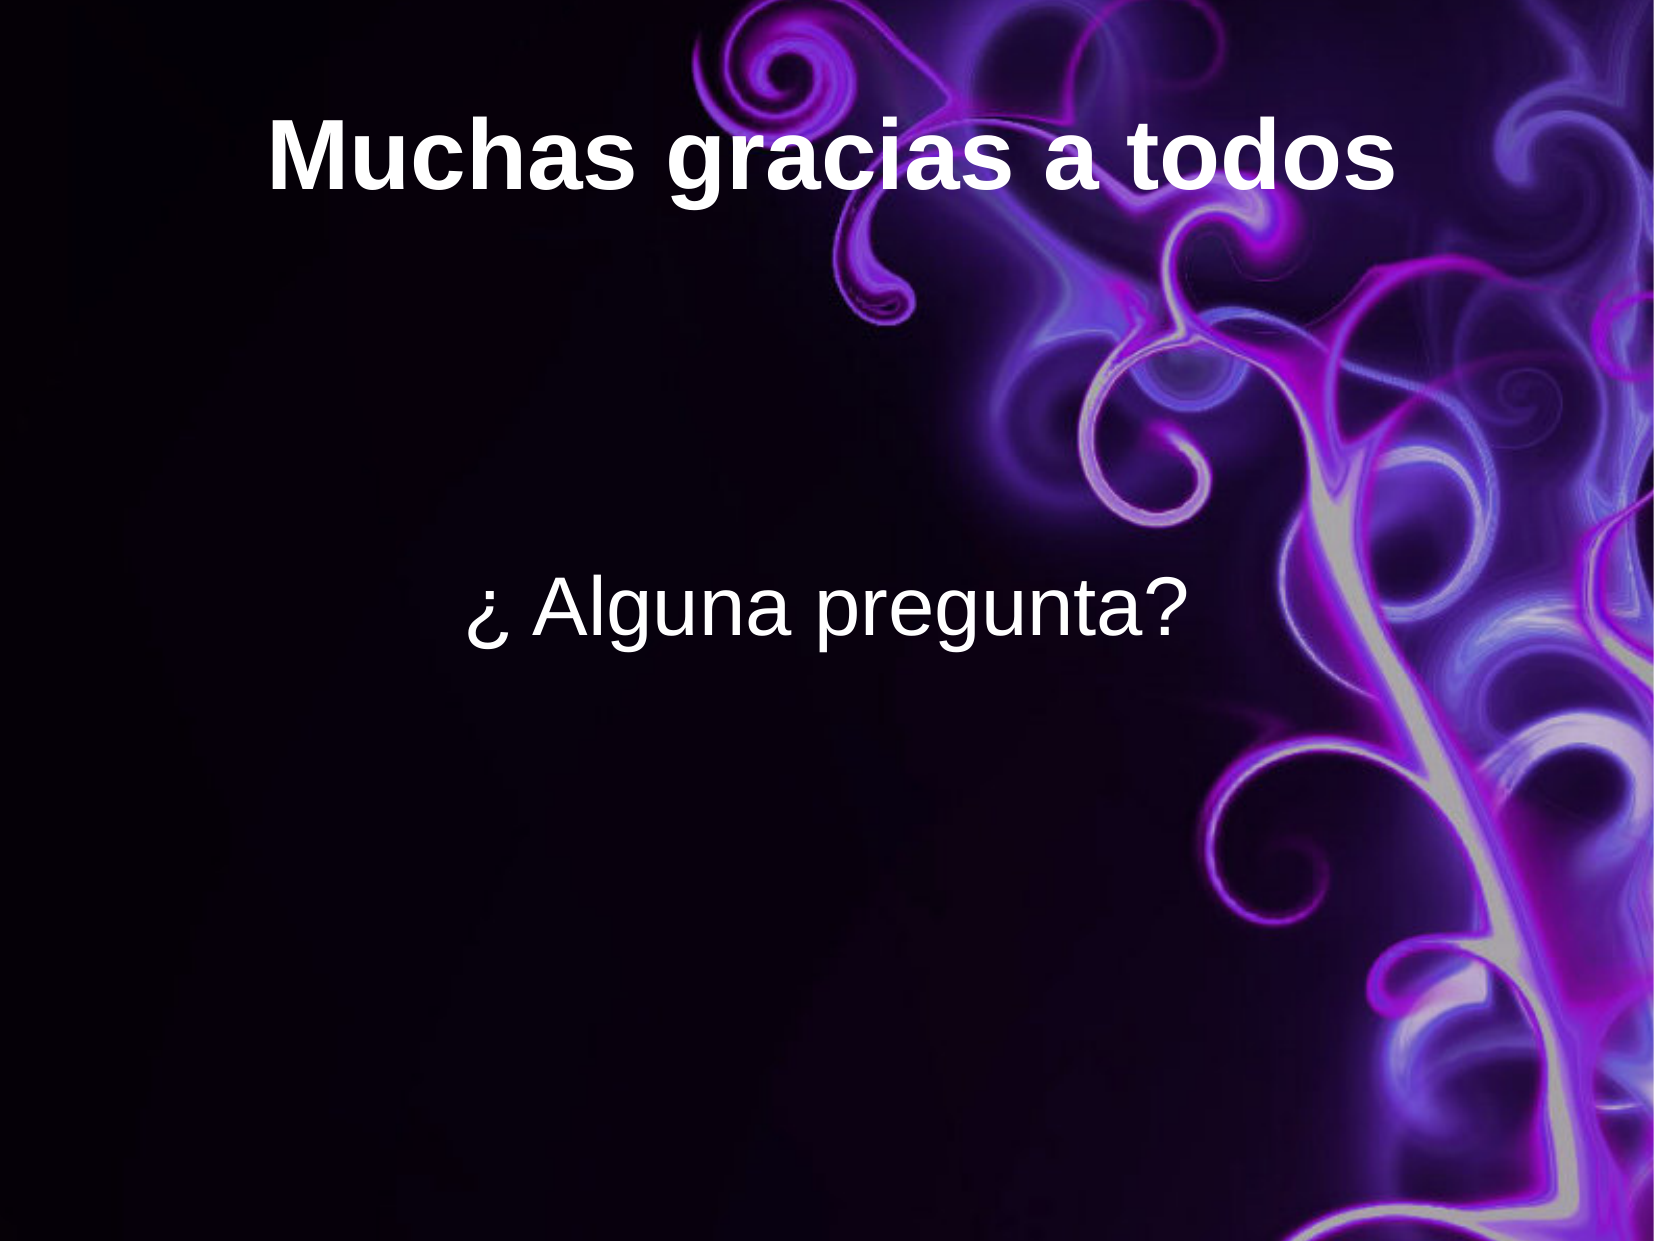

Muchas gracias a todos
# ¿ Alguna pregunta?